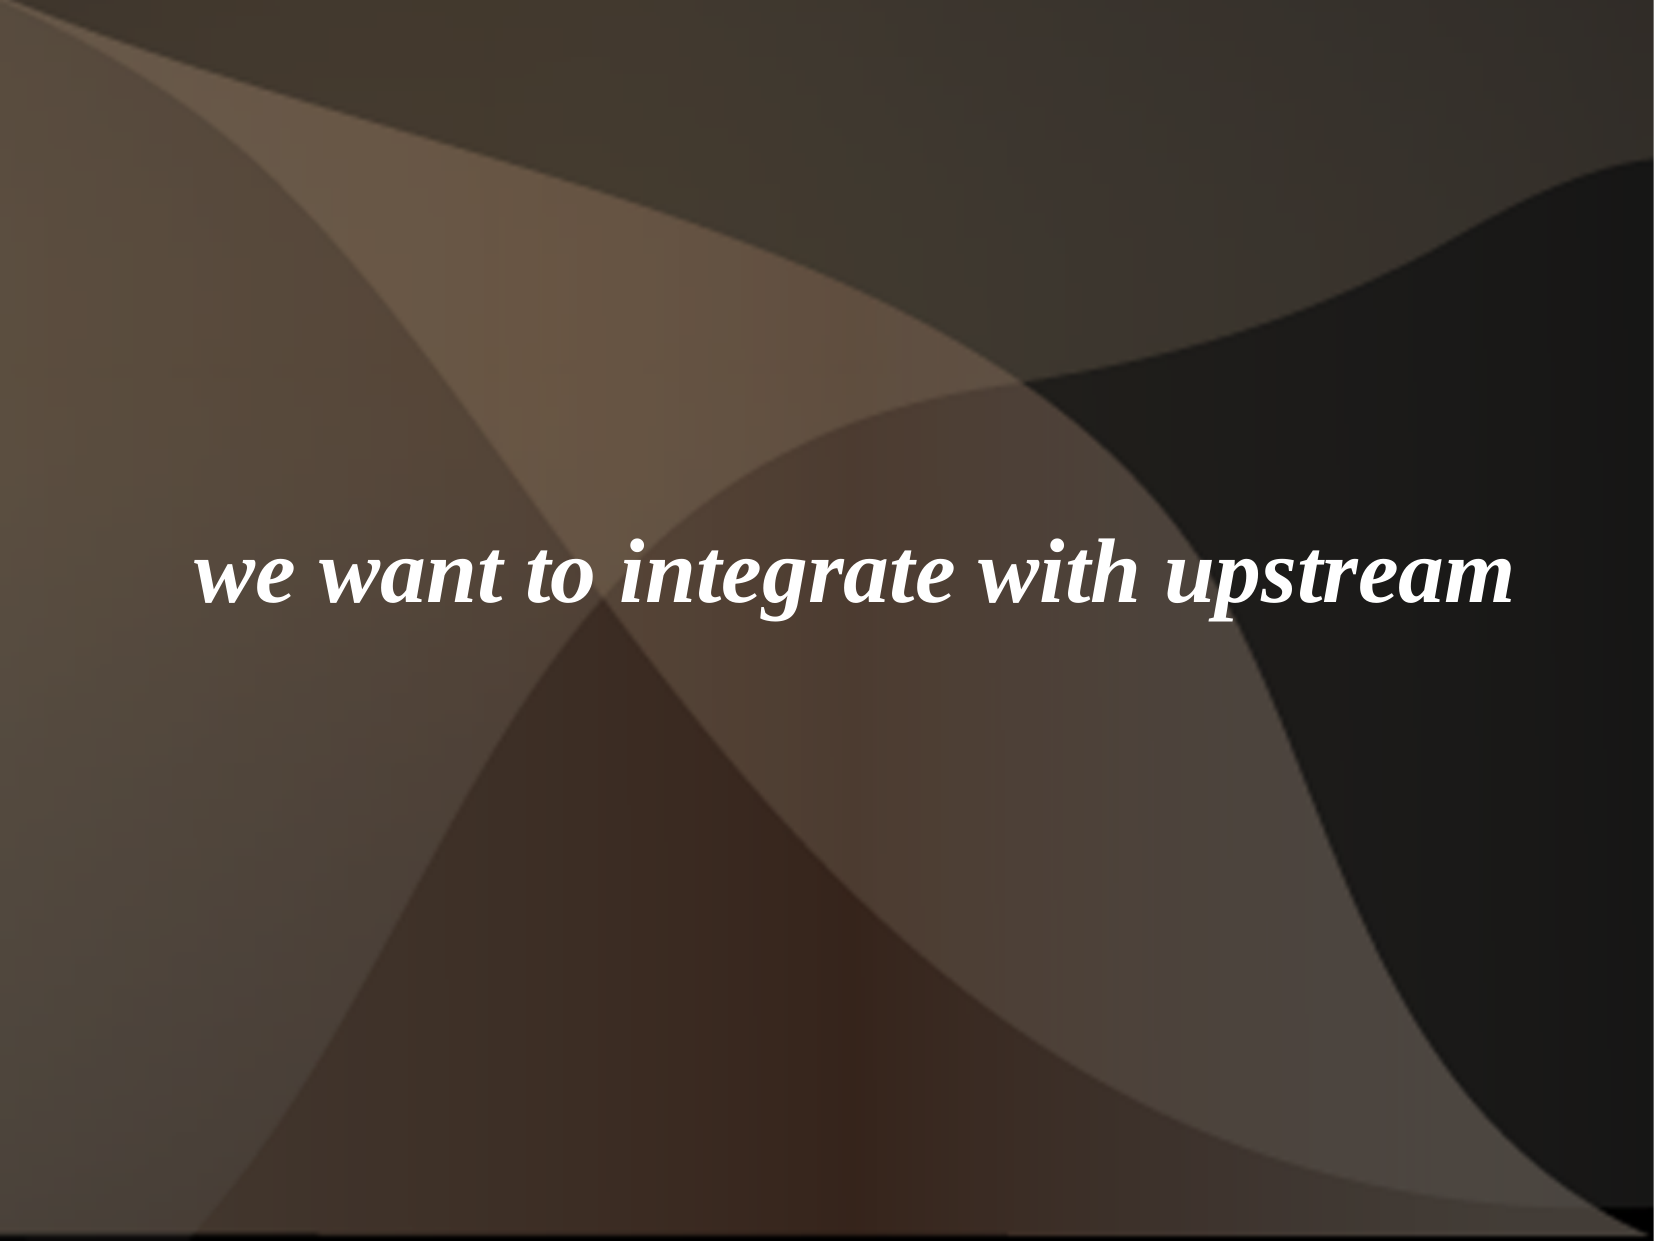

# we want to integrate with upstream